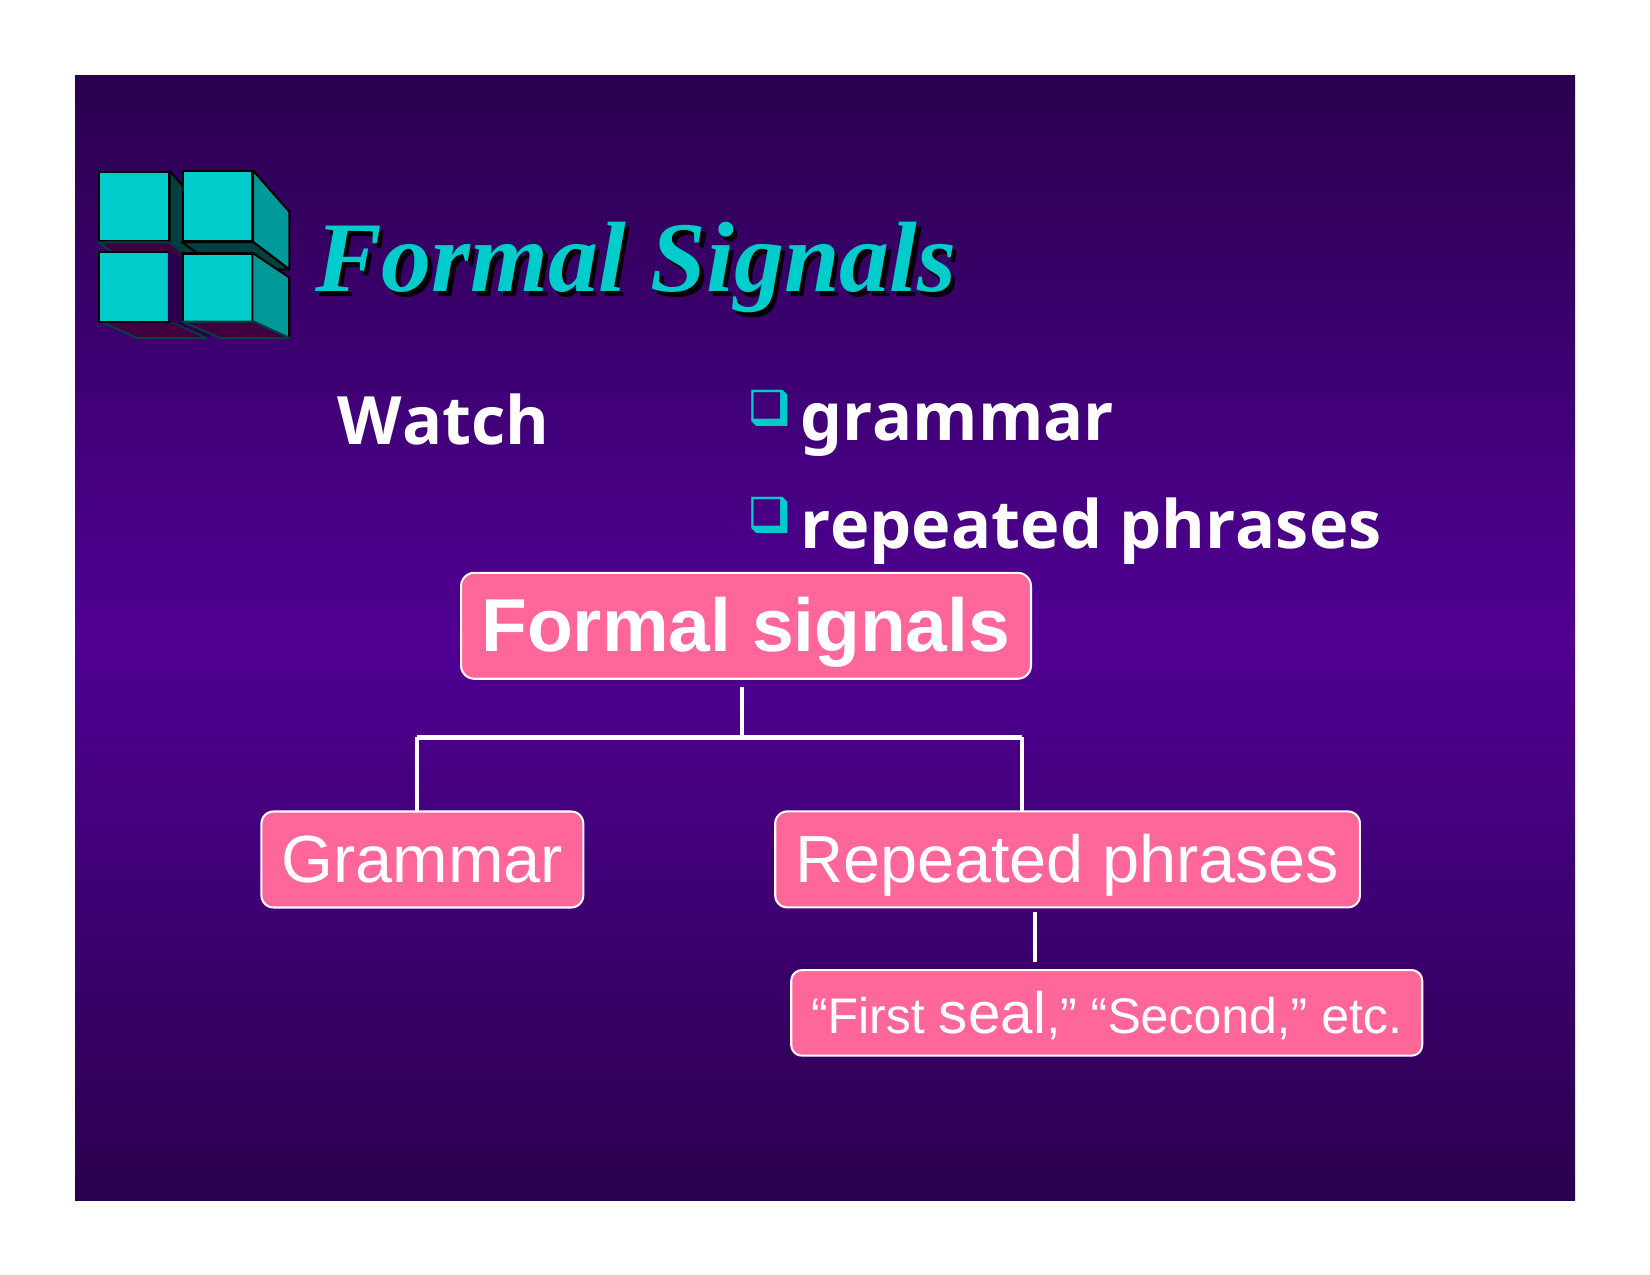

# Formal Signals
grammar
repeated phrases
Watch
Formal signals
Repeated phrases
Grammar
“First seal,” “Second,” etc.